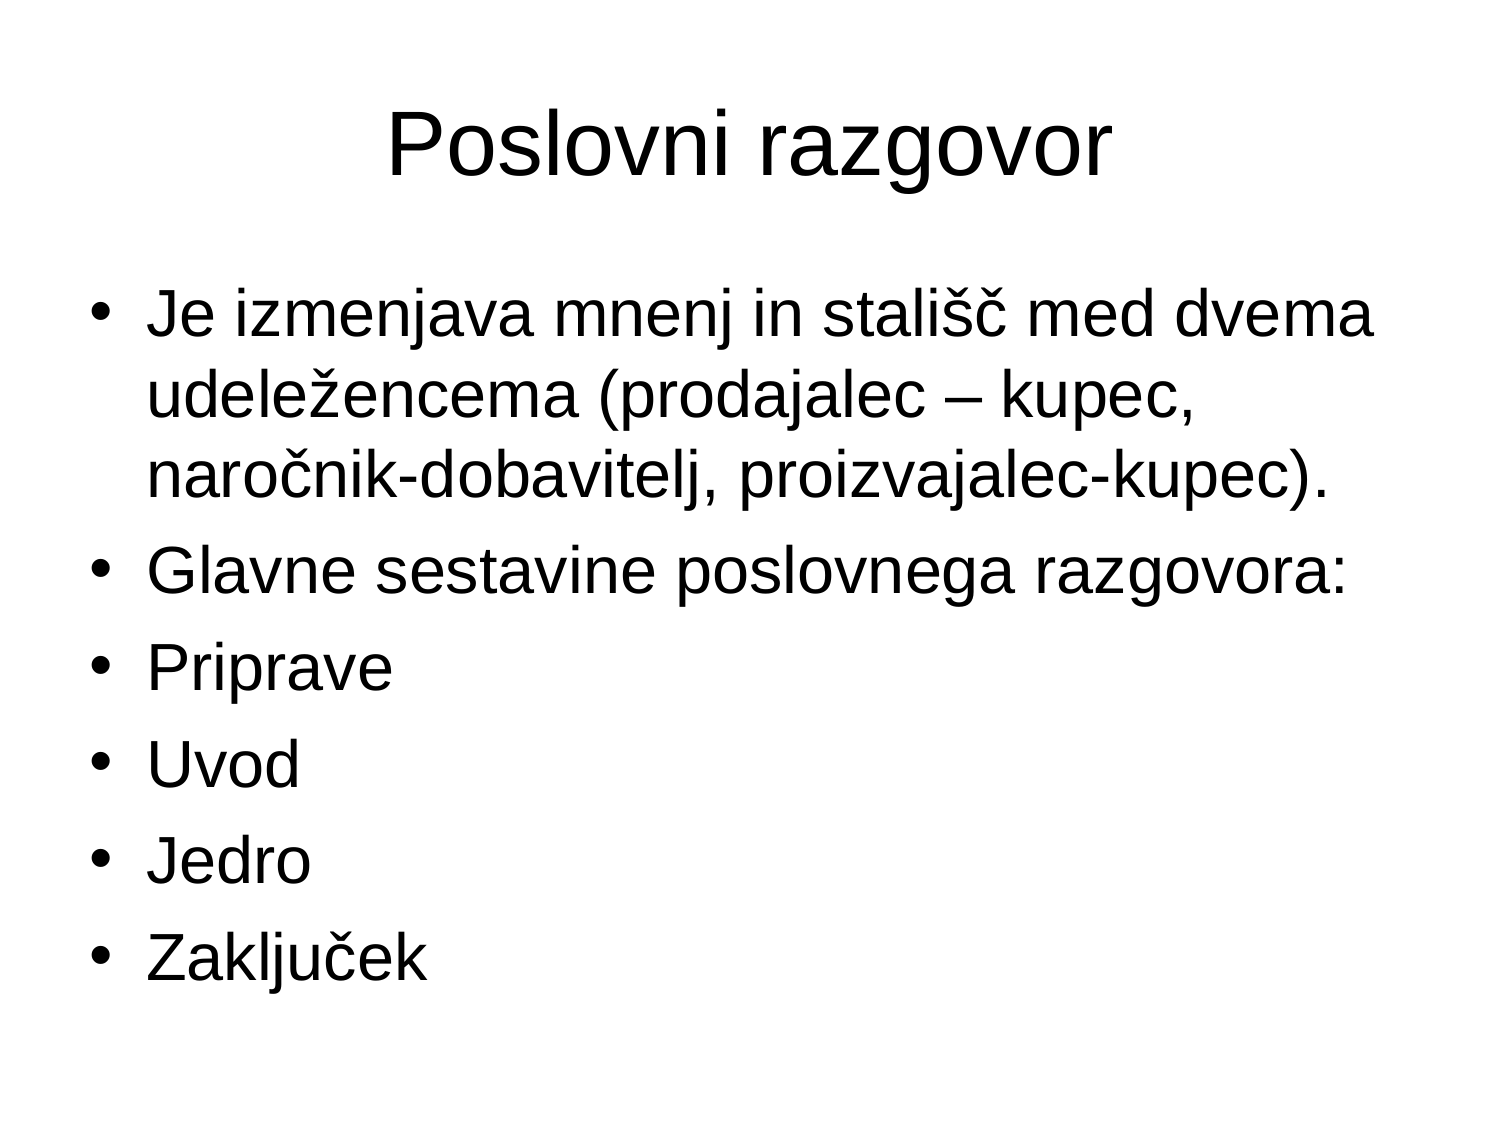

# Poslovni razgovor
Je izmenjava mnenj in stališč med dvema udeležencema (prodajalec – kupec, naročnik-dobavitelj, proizvajalec-kupec).
Glavne sestavine poslovnega razgovora:
Priprave
Uvod
Jedro
Zaključek